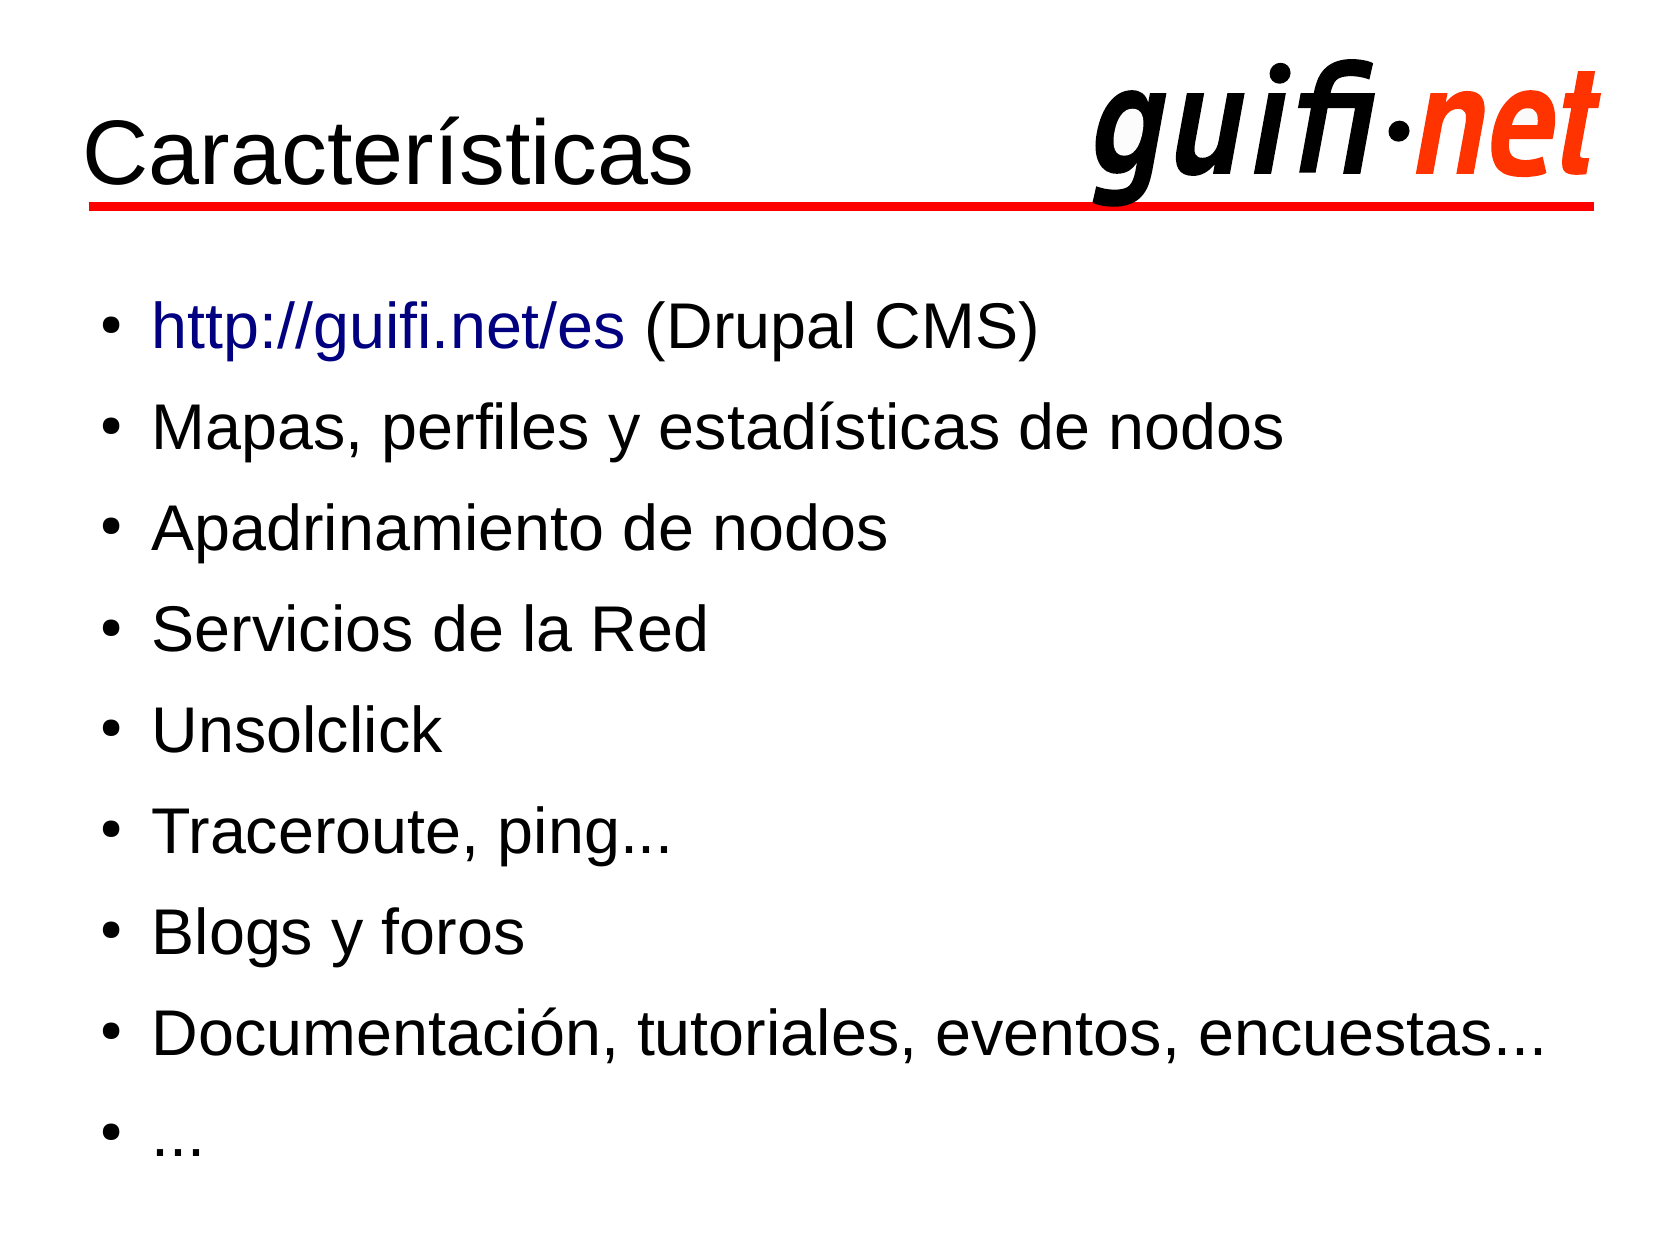

# Características
http://guifi.net/es (Drupal CMS)
Mapas, perfiles y estadísticas de nodos
Apadrinamiento de nodos
Servicios de la Red
Unsolclick
Traceroute, ping...
Blogs y foros
Documentación, tutoriales, eventos, encuestas...
...